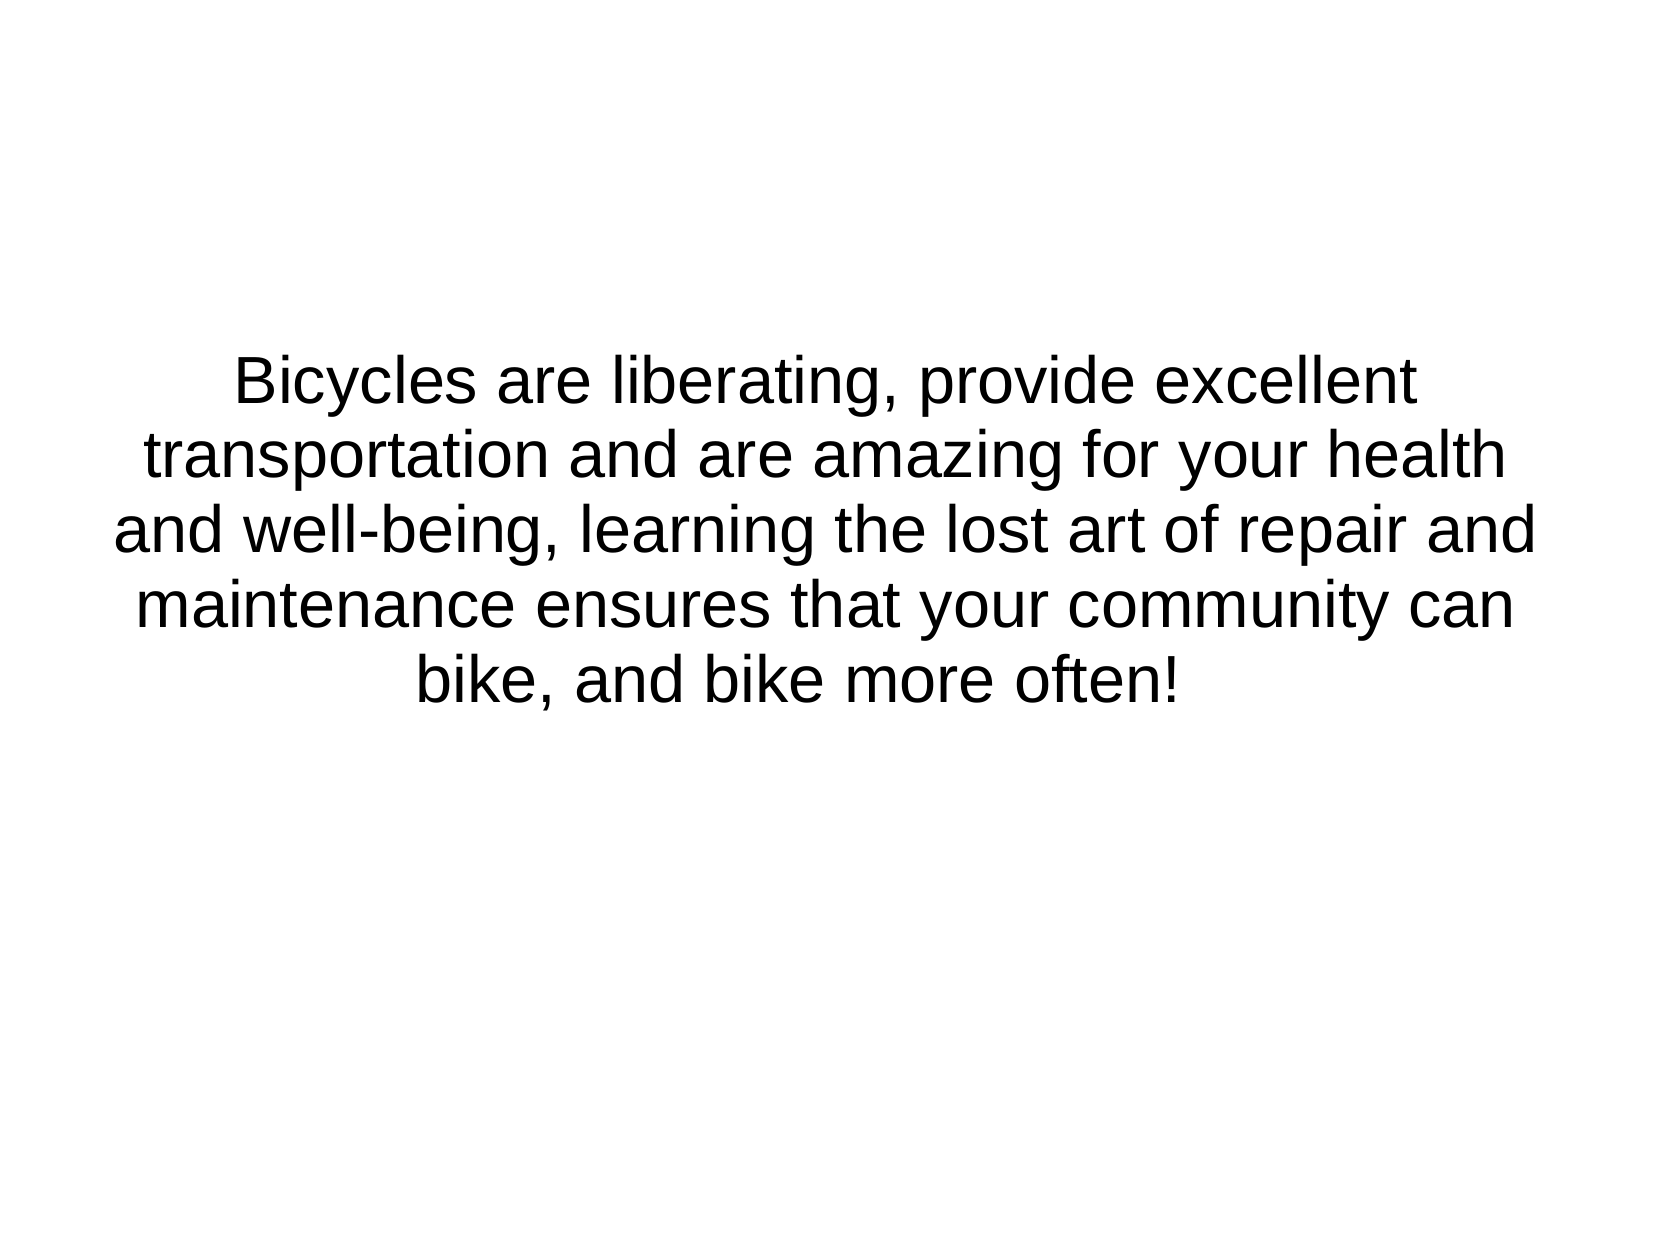

# Bicycles are liberating, provide excellent transportation and are amazing for your health and well-being, learning the lost art of repair and maintenance ensures that your community can bike, and bike more often!